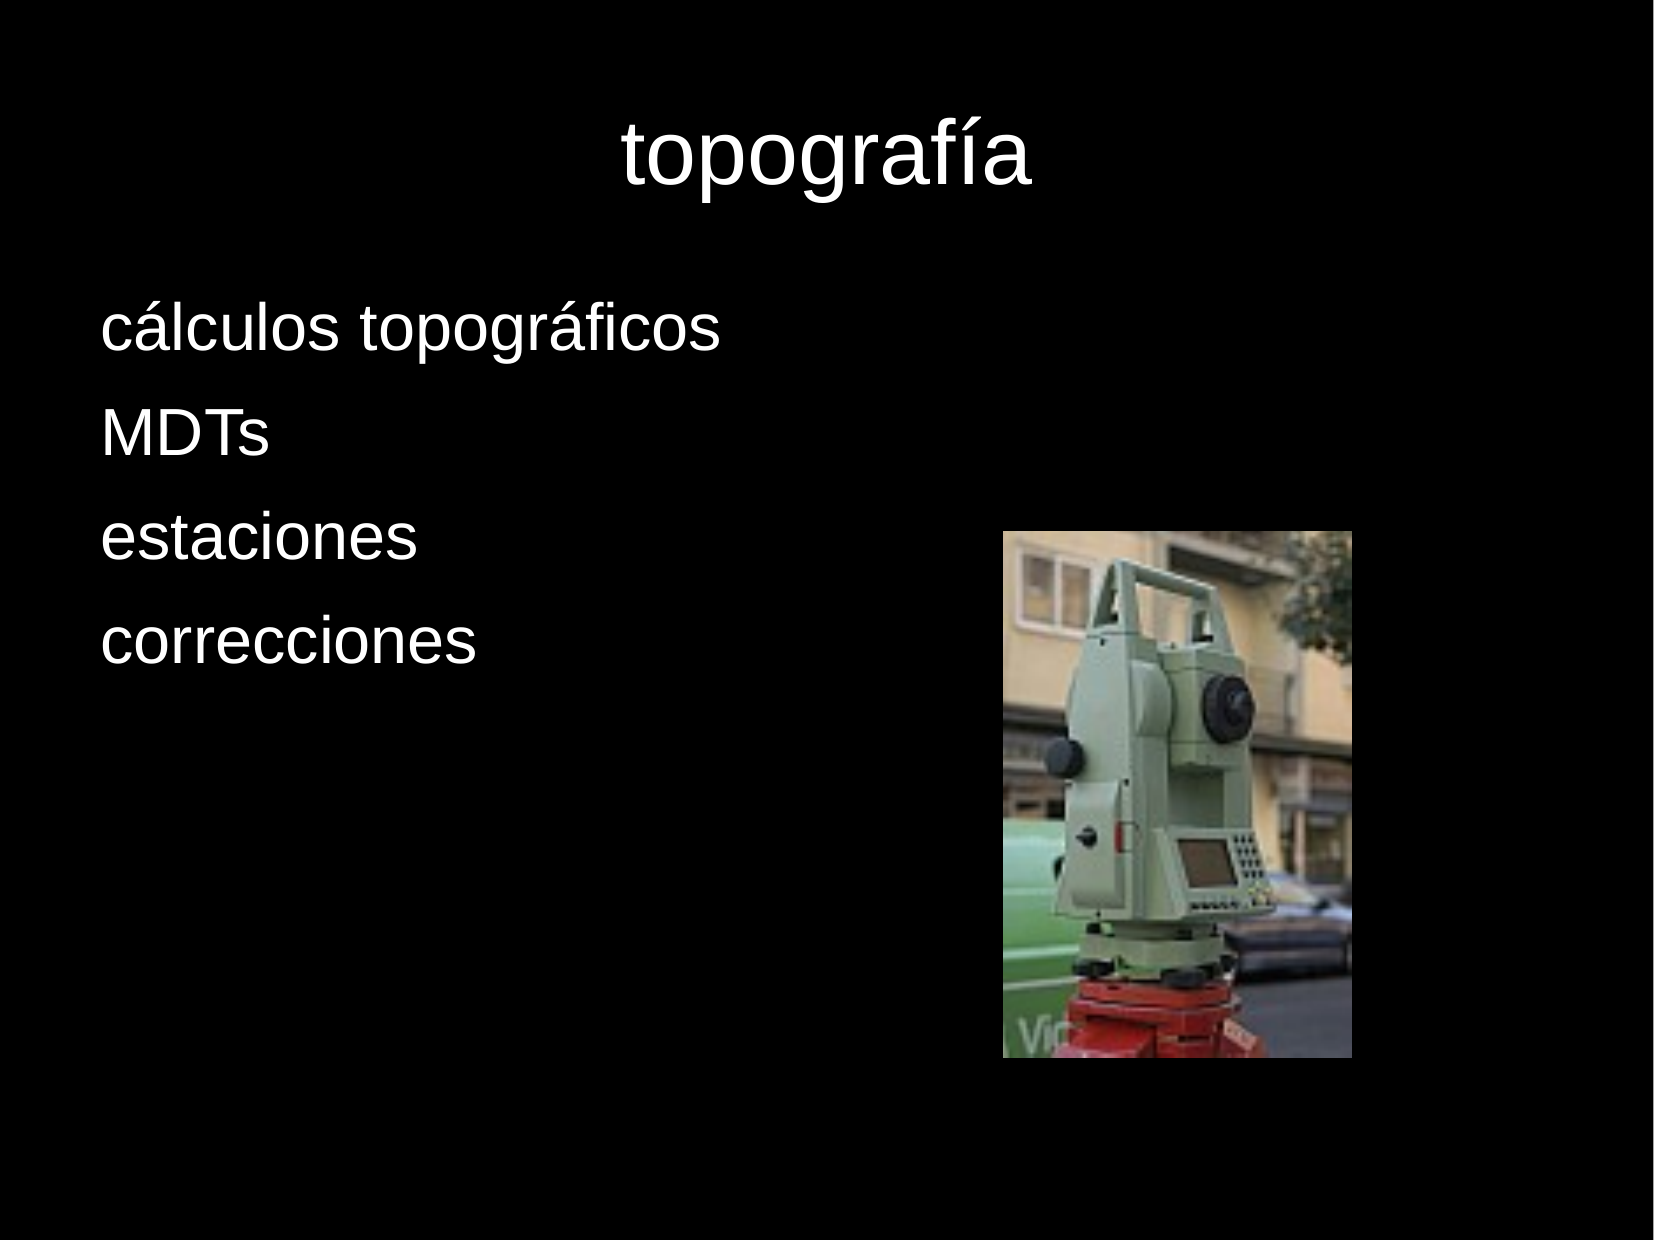

# topografía
cálculos topográficos
MDTs
estaciones
correcciones